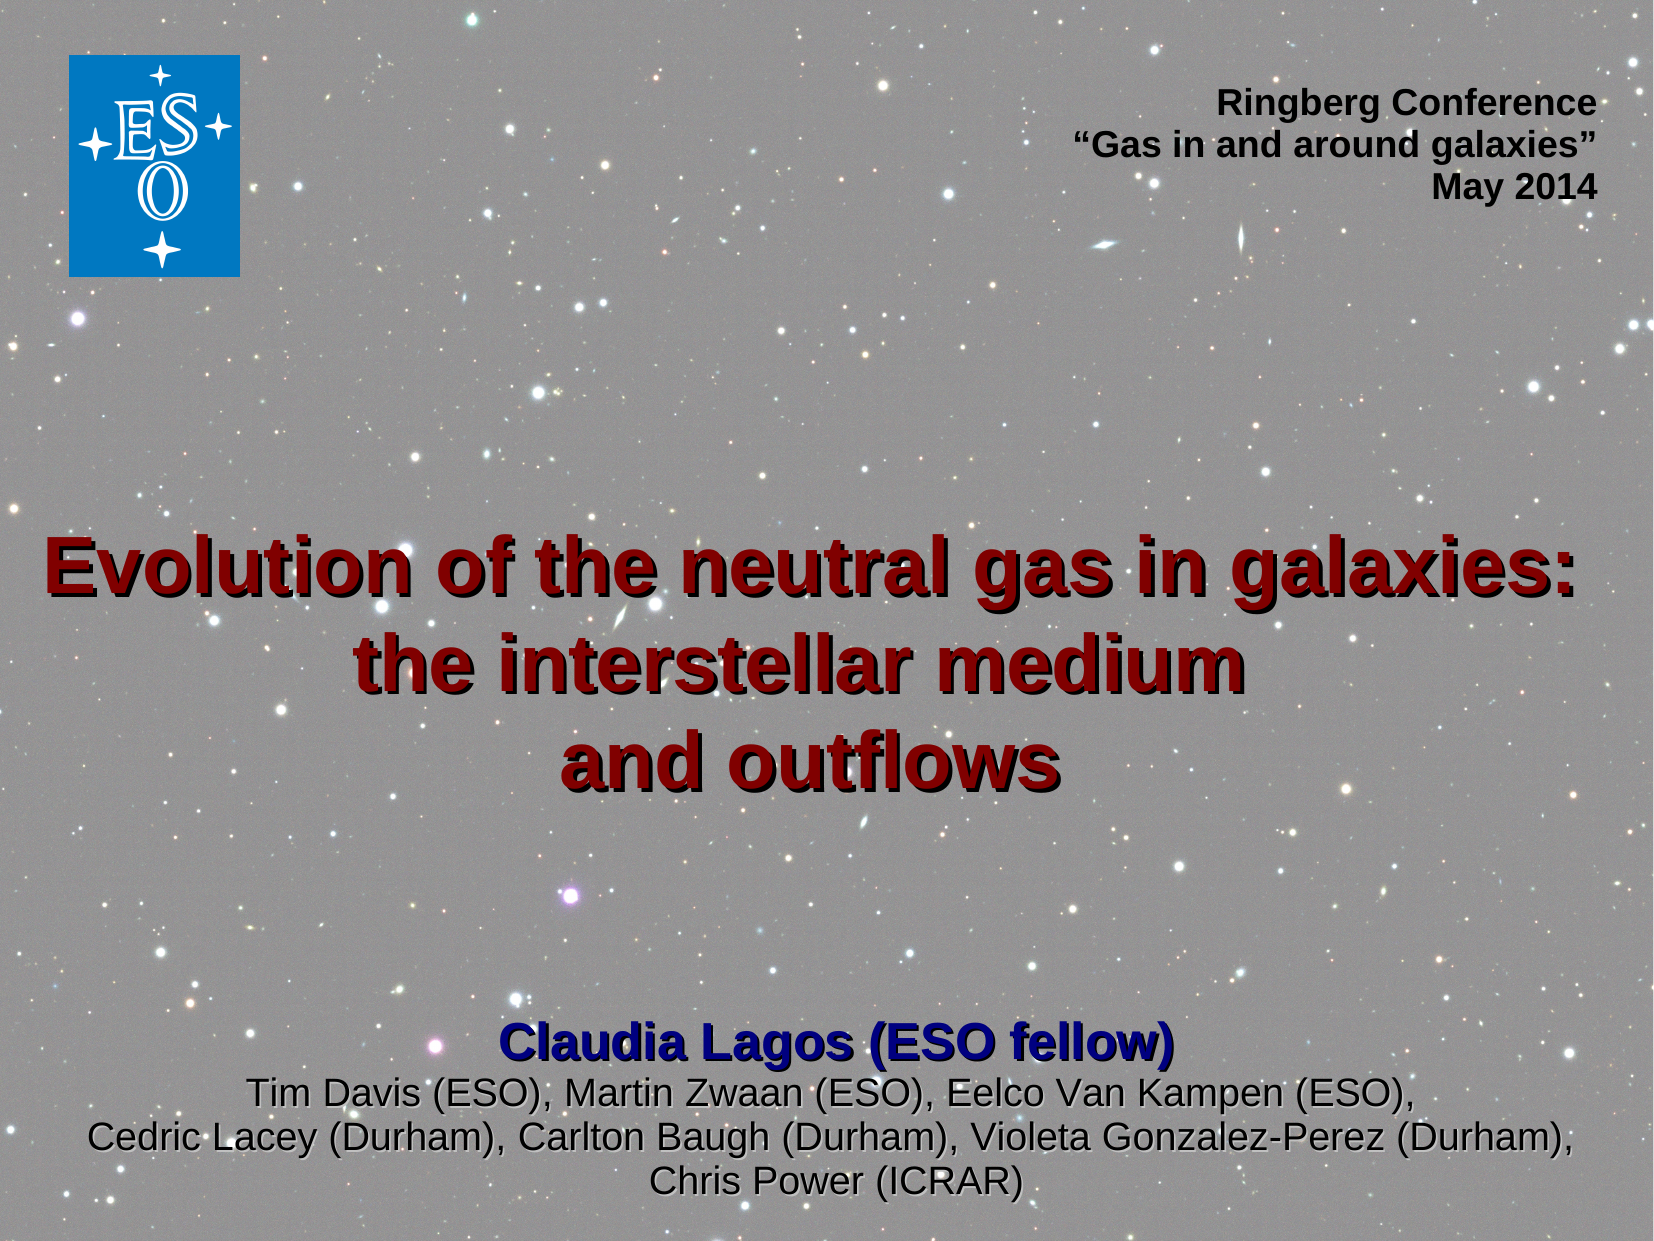

Ringberg Conference
“Gas in and around galaxies”
May 2014
Evolution of the neutral gas in galaxies:
the interstellar medium
and outflows
Claudia Lagos (ESO fellow)
Tim Davis (ESO), Martin Zwaan (ESO), Eelco Van Kampen (ESO),
Cedric Lacey (Durham), Carlton Baugh (Durham), Violeta Gonzalez-Perez (Durham),
Chris Power (ICRAR)